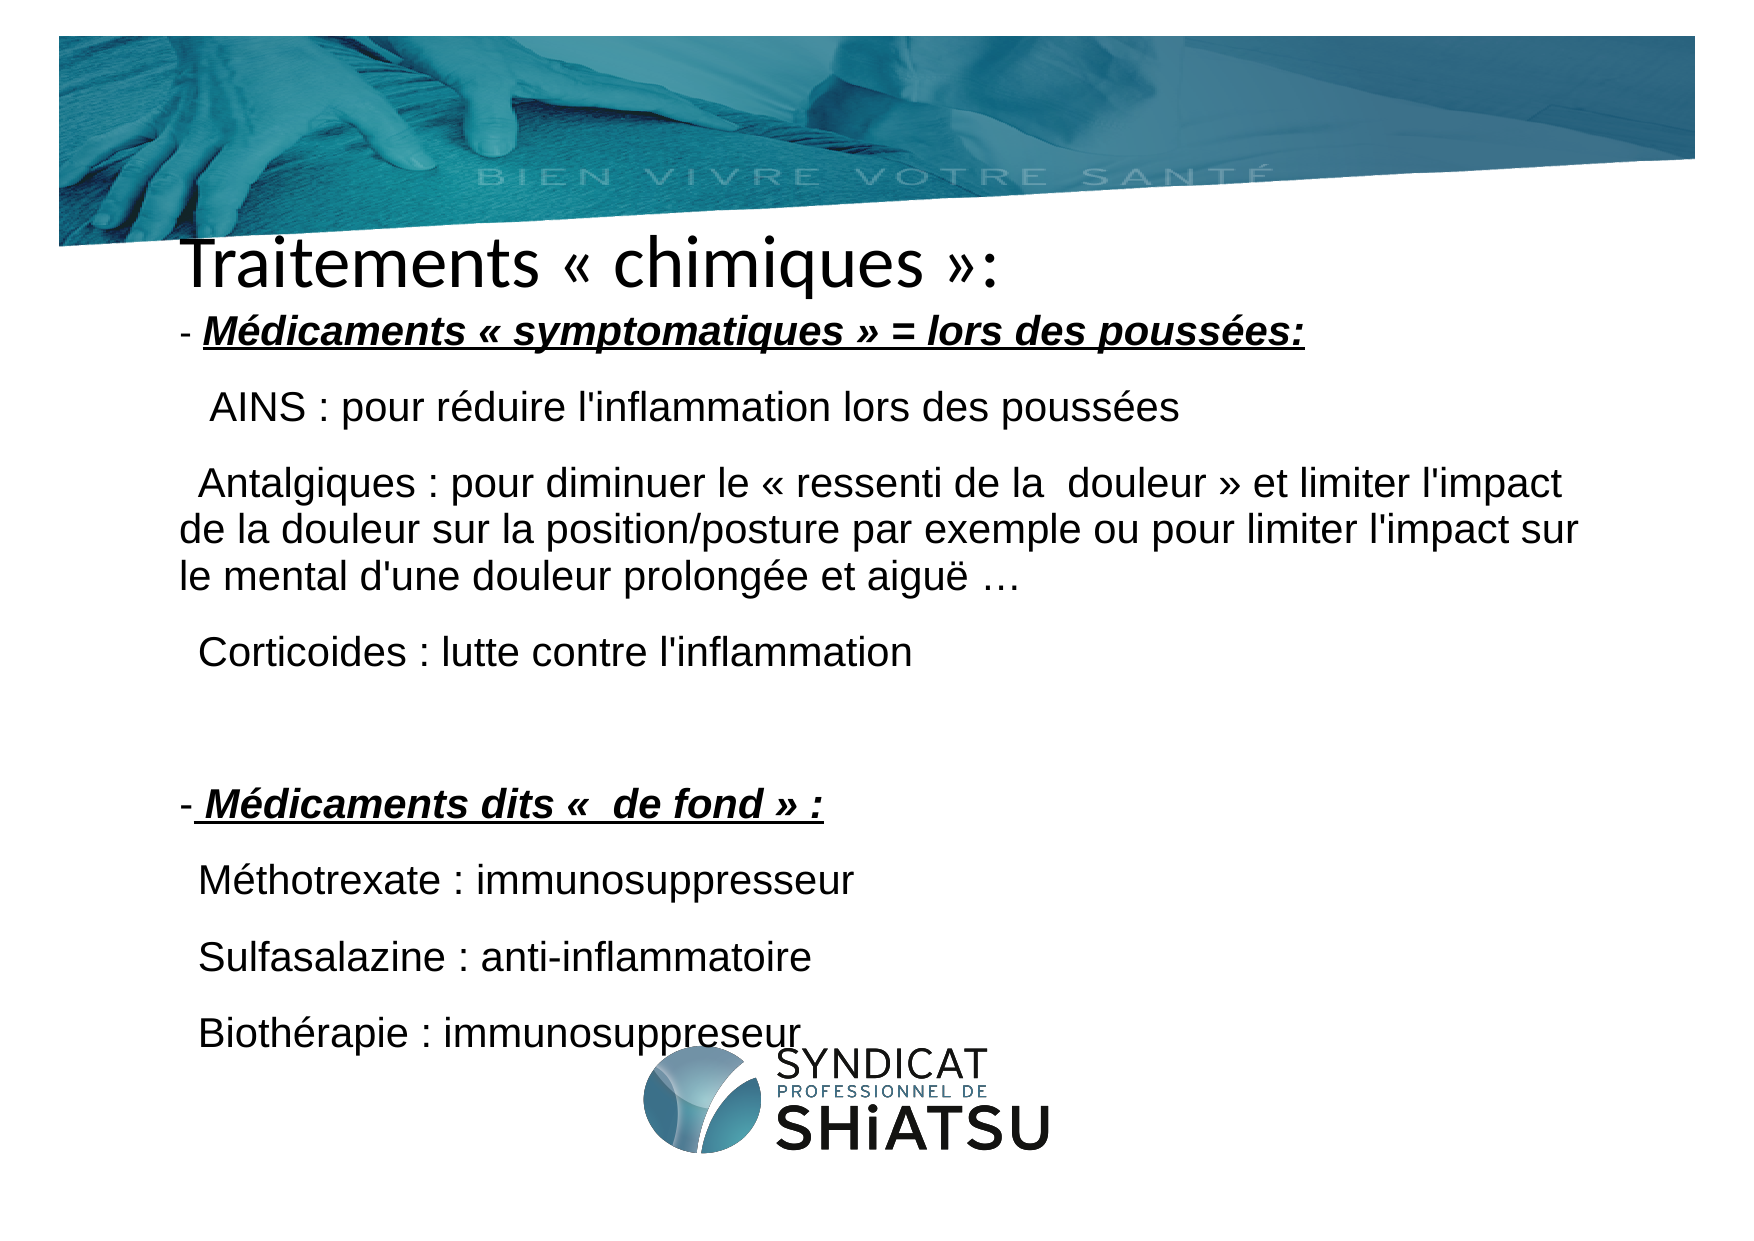

# Traitements « chimiques »:
- Médicaments « symptomatiques » = lors des poussées:
 AINS : pour réduire l'inflammation lors des poussées
Antalgiques : pour diminuer le « ressenti de la douleur » et limiter l'impact de la douleur sur la position/posture par exemple ou pour limiter l'impact sur le mental d'une douleur prolongée et aiguë …
Corticoides : lutte contre l'inflammation
- Médicaments dits «  de fond » :
Méthotrexate : immunosuppresseur
Sulfasalazine : anti-inflammatoire
Biothérapie : immunosuppreseur